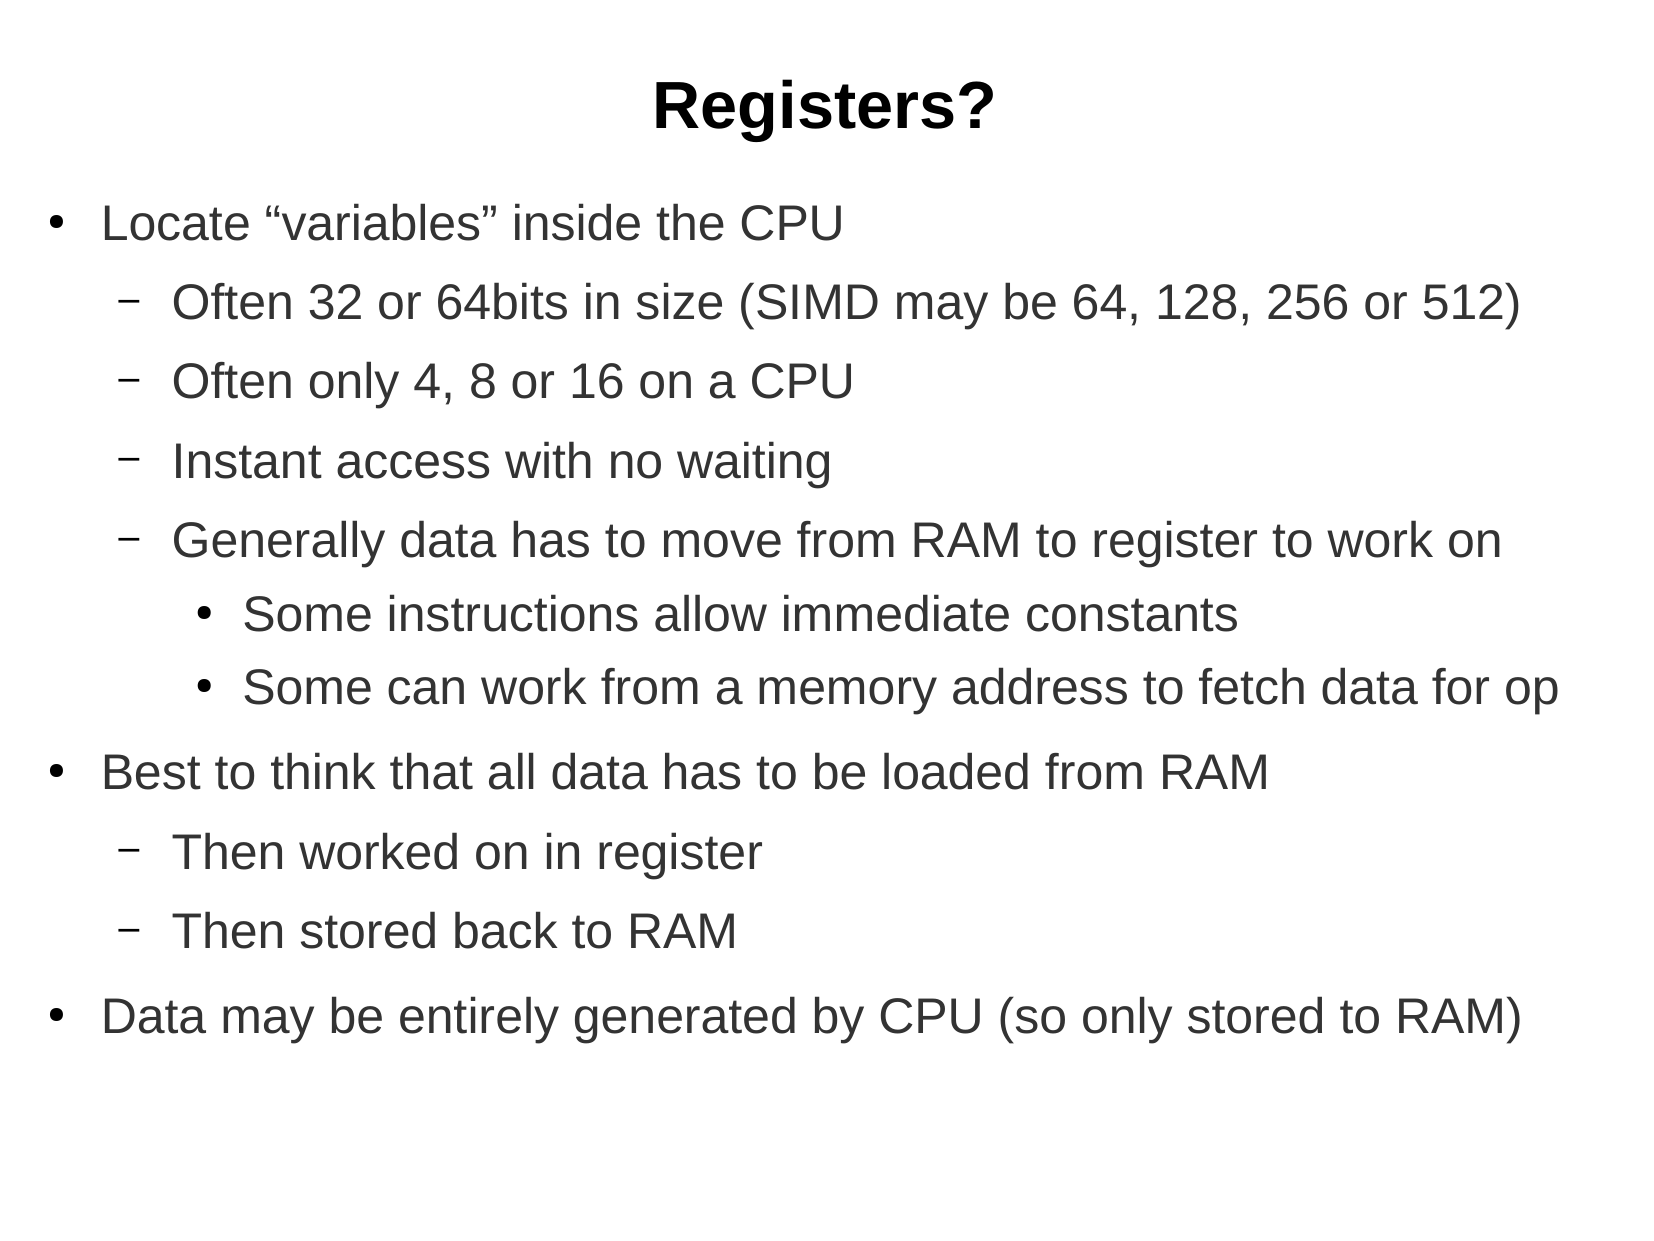

# Registers?
Locate “variables” inside the CPU
Often 32 or 64bits in size (SIMD may be 64, 128, 256 or 512)
Often only 4, 8 or 16 on a CPU
Instant access with no waiting
Generally data has to move from RAM to register to work on
Some instructions allow immediate constants
Some can work from a memory address to fetch data for op
Best to think that all data has to be loaded from RAM
Then worked on in register
Then stored back to RAM
Data may be entirely generated by CPU (so only stored to RAM)